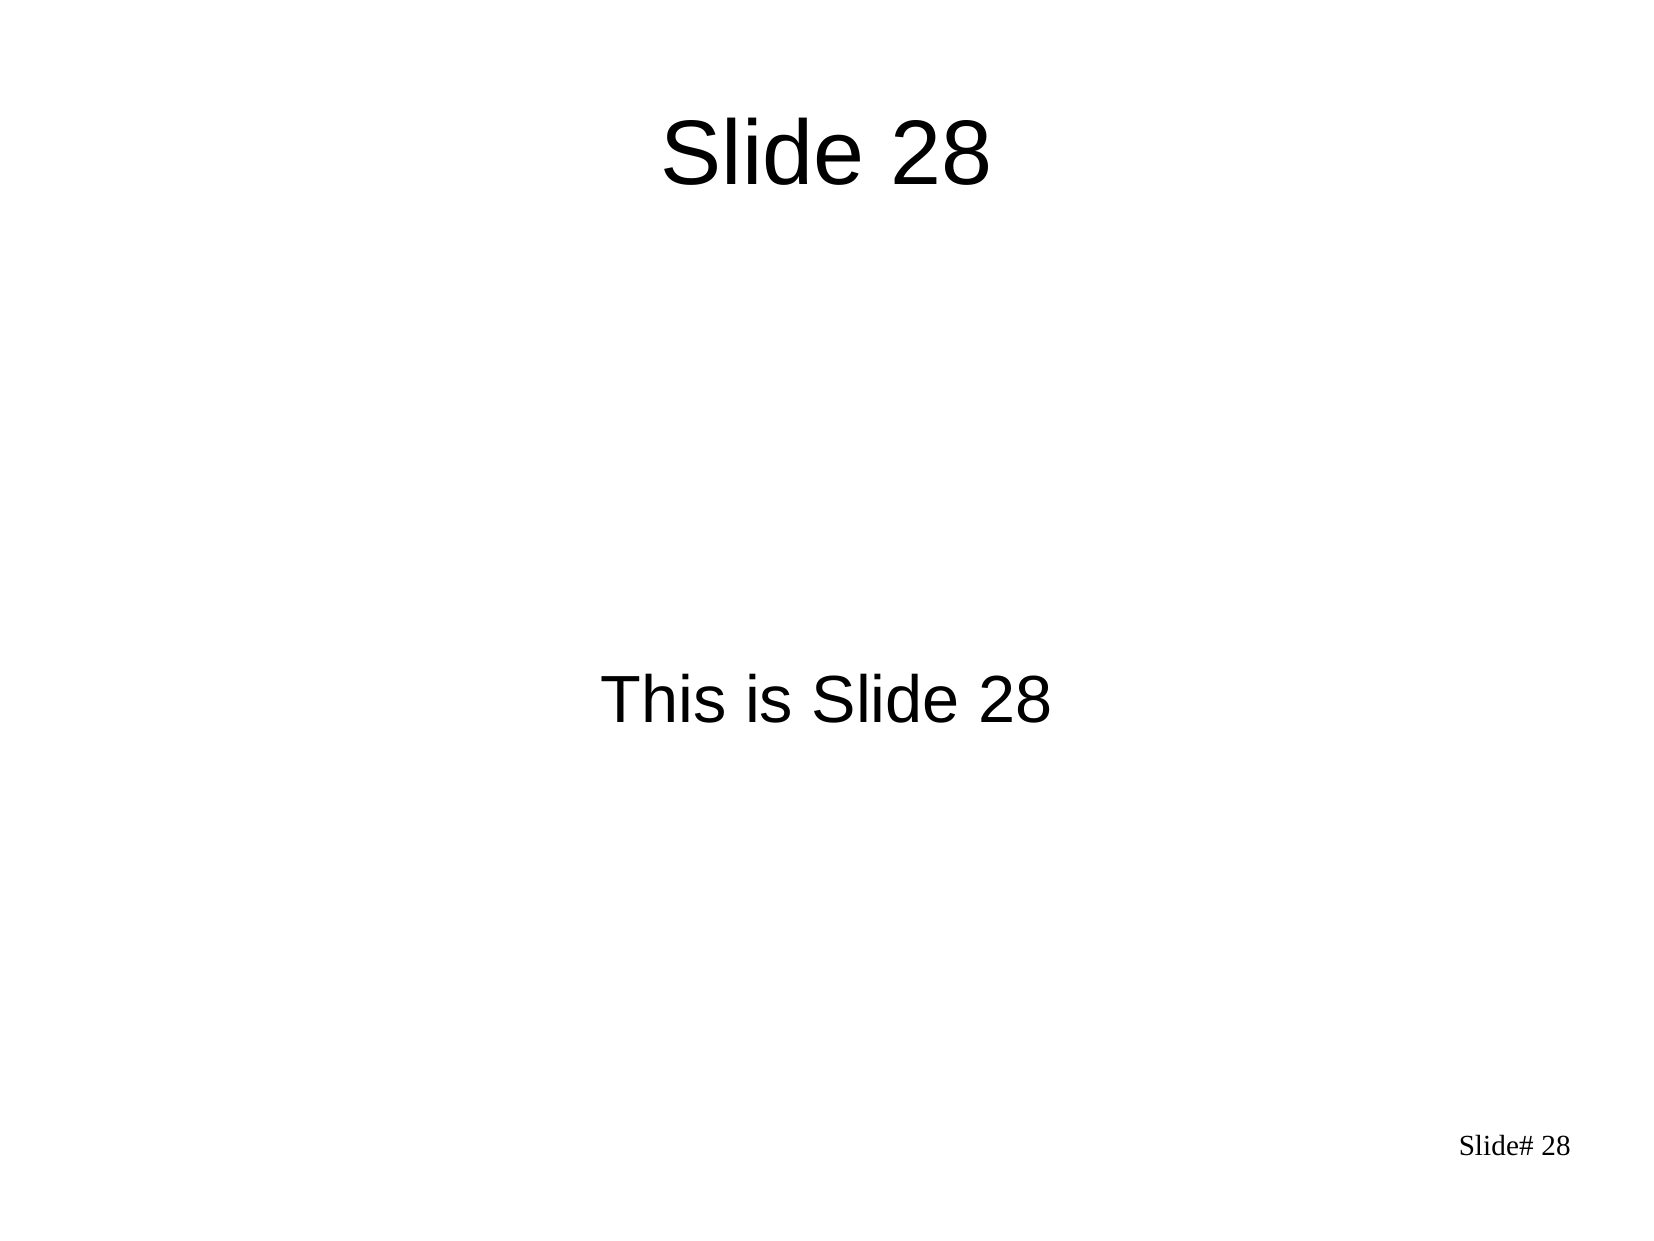

# Slide 28
This is Slide 28
28